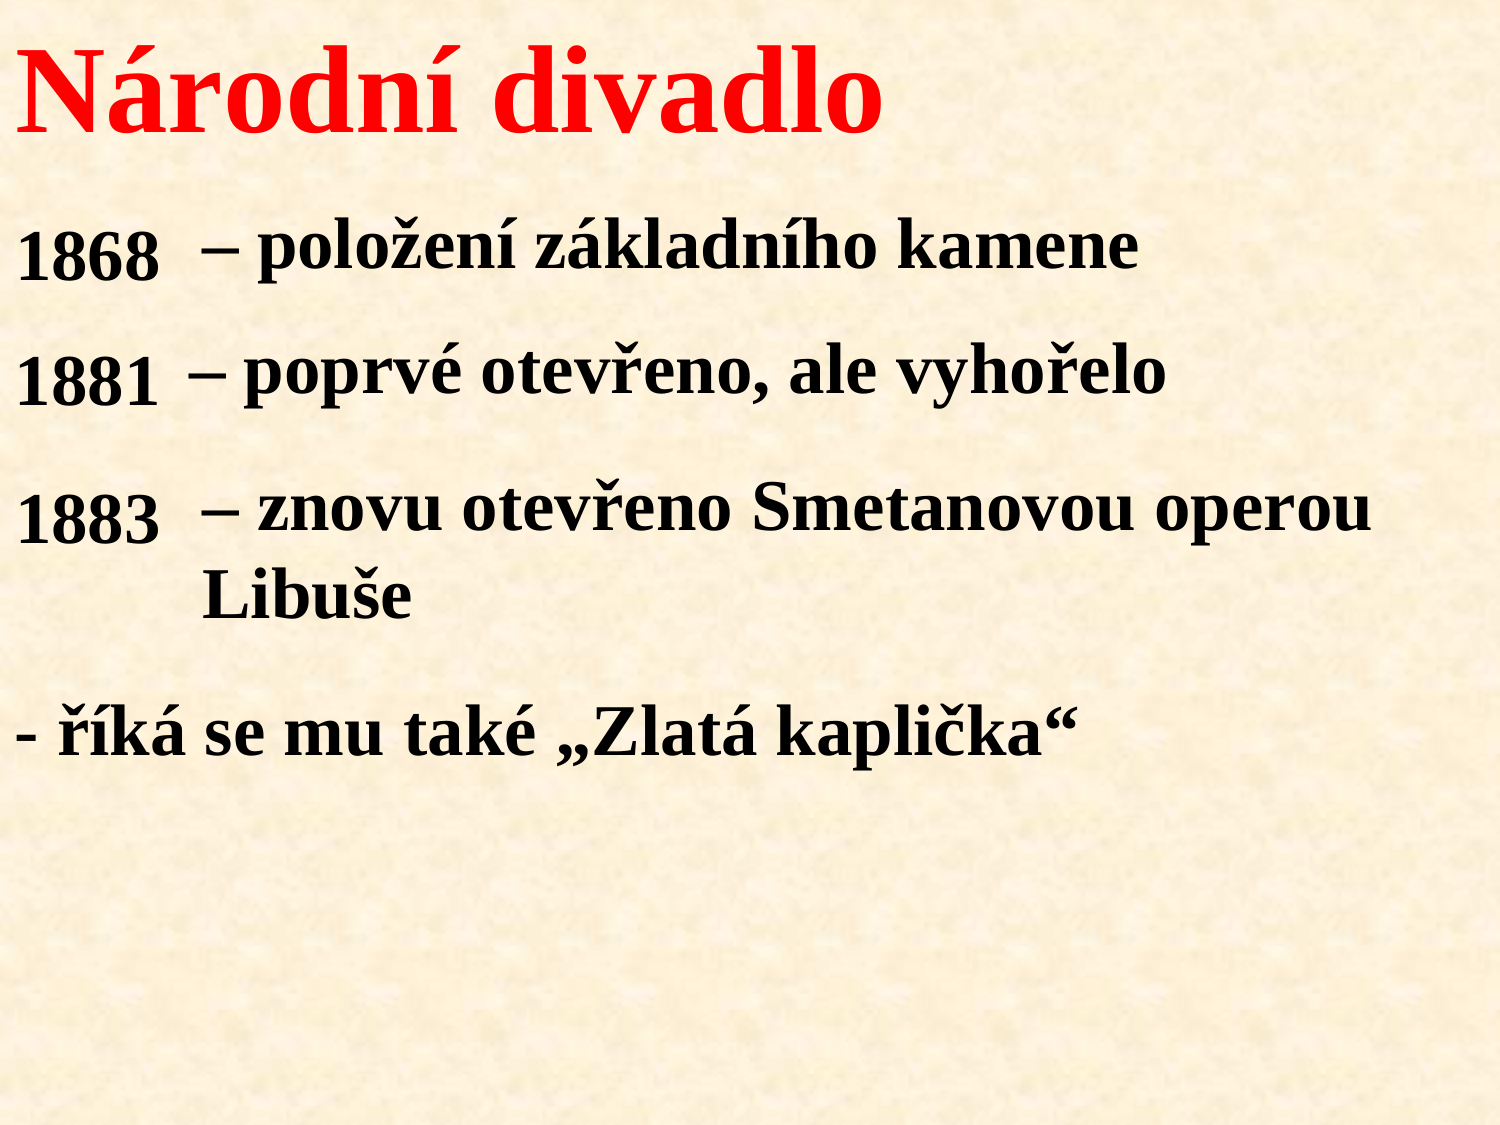

Národní divadlo
– položení základního kamene
1868
– poprvé otevřeno, ale vyhořelo
1881
– znovu otevřeno Smetanovou operou Libuše
1883
- říká se mu také „Zlatá kaplička“